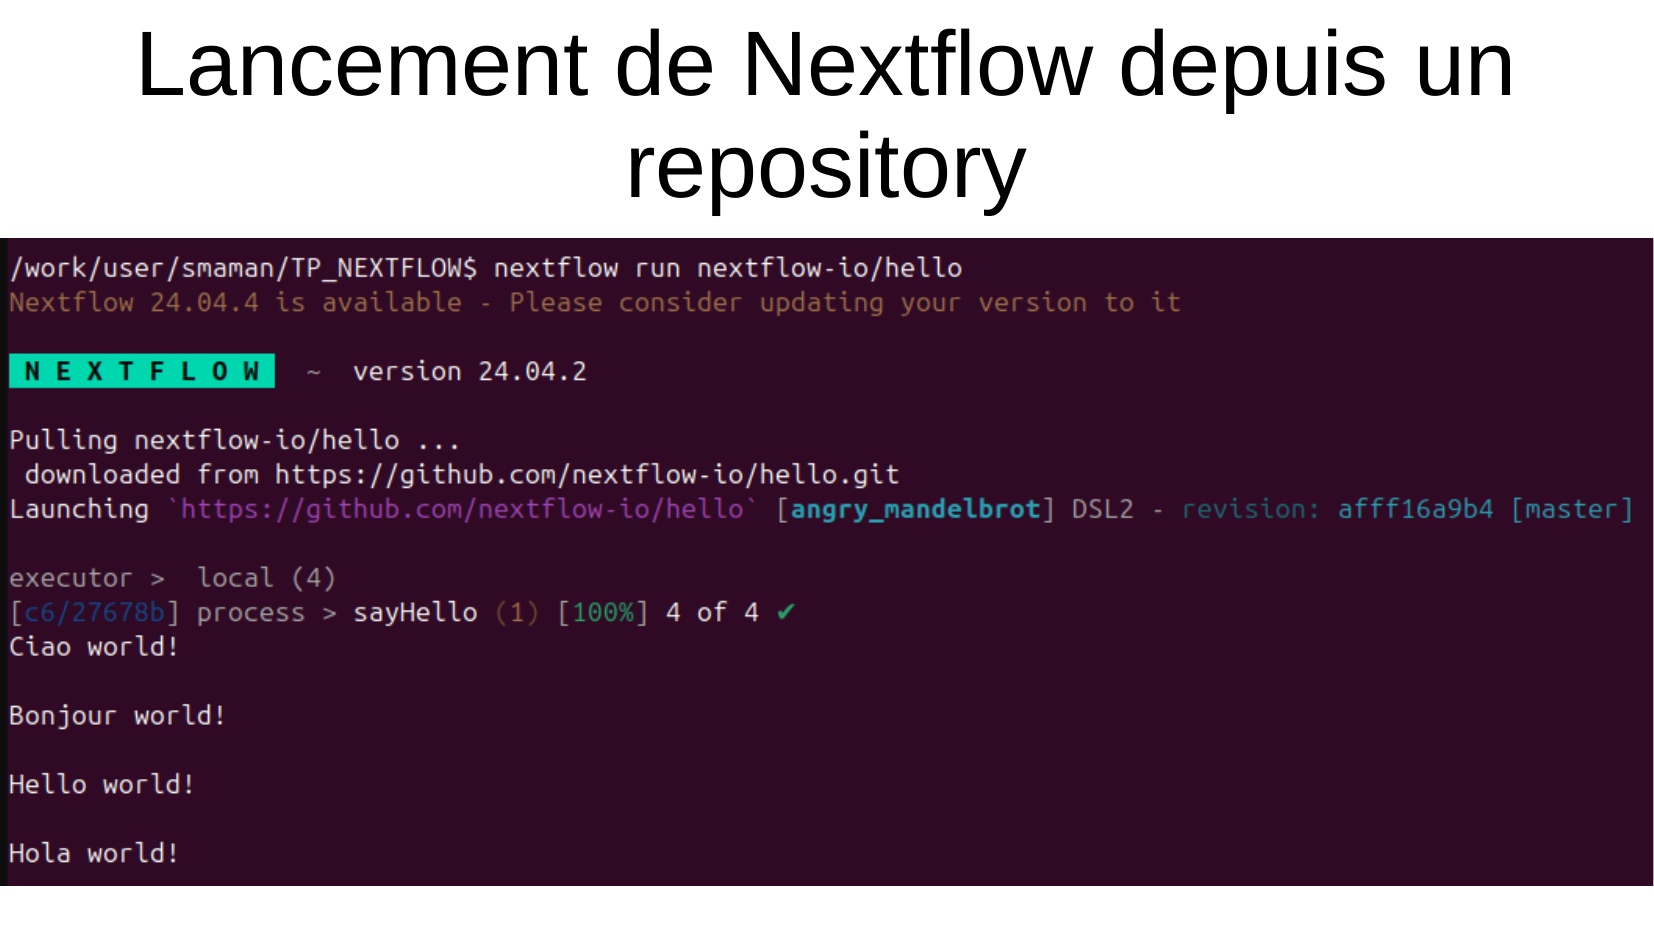

# Lancement de Nextflow depuis un repository